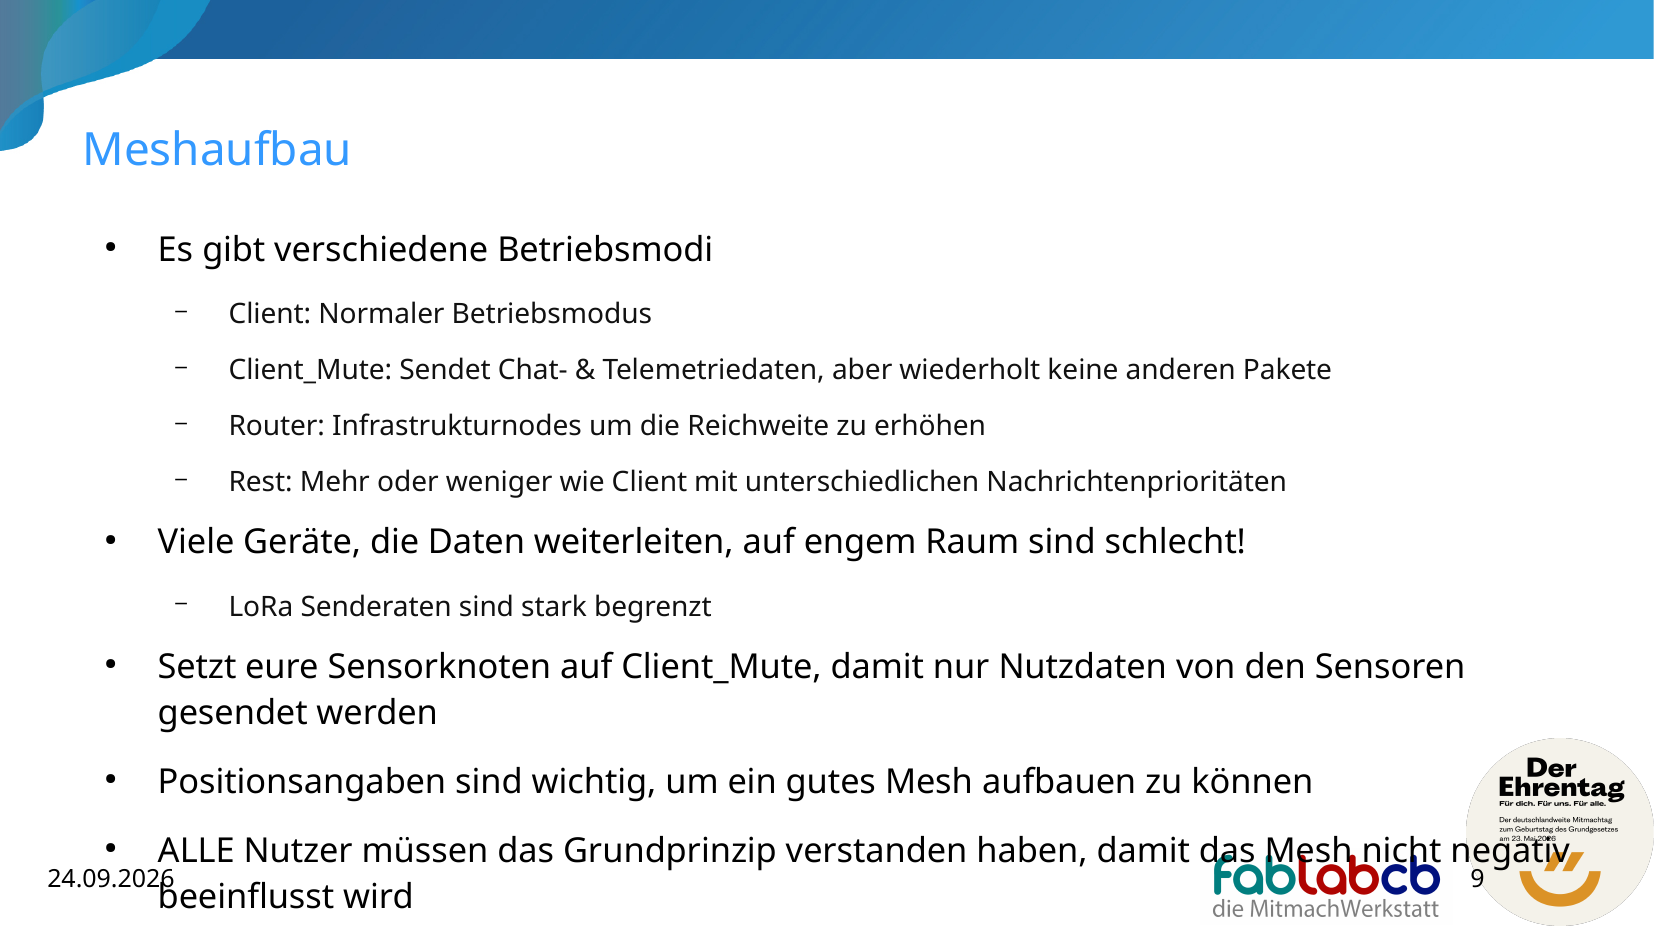

# Meshaufbau
Es gibt verschiedene Betriebsmodi
Client: Normaler Betriebsmodus
Client_Mute: Sendet Chat- & Telemetriedaten, aber wiederholt keine anderen Pakete
Router: Infrastrukturnodes um die Reichweite zu erhöhen
Rest: Mehr oder weniger wie Client mit unterschiedlichen Nachrichtenprioritäten
Viele Geräte, die Daten weiterleiten, auf engem Raum sind schlecht!
LoRa Senderaten sind stark begrenzt
Setzt eure Sensorknoten auf Client_Mute, damit nur Nutzdaten von den Sensoren gesendet werden
Positionsangaben sind wichtig, um ein gutes Mesh aufbauen zu können
ALLE Nutzer müssen das Grundprinzip verstanden haben, damit das Mesh nicht negativ beeinflusst wird
9